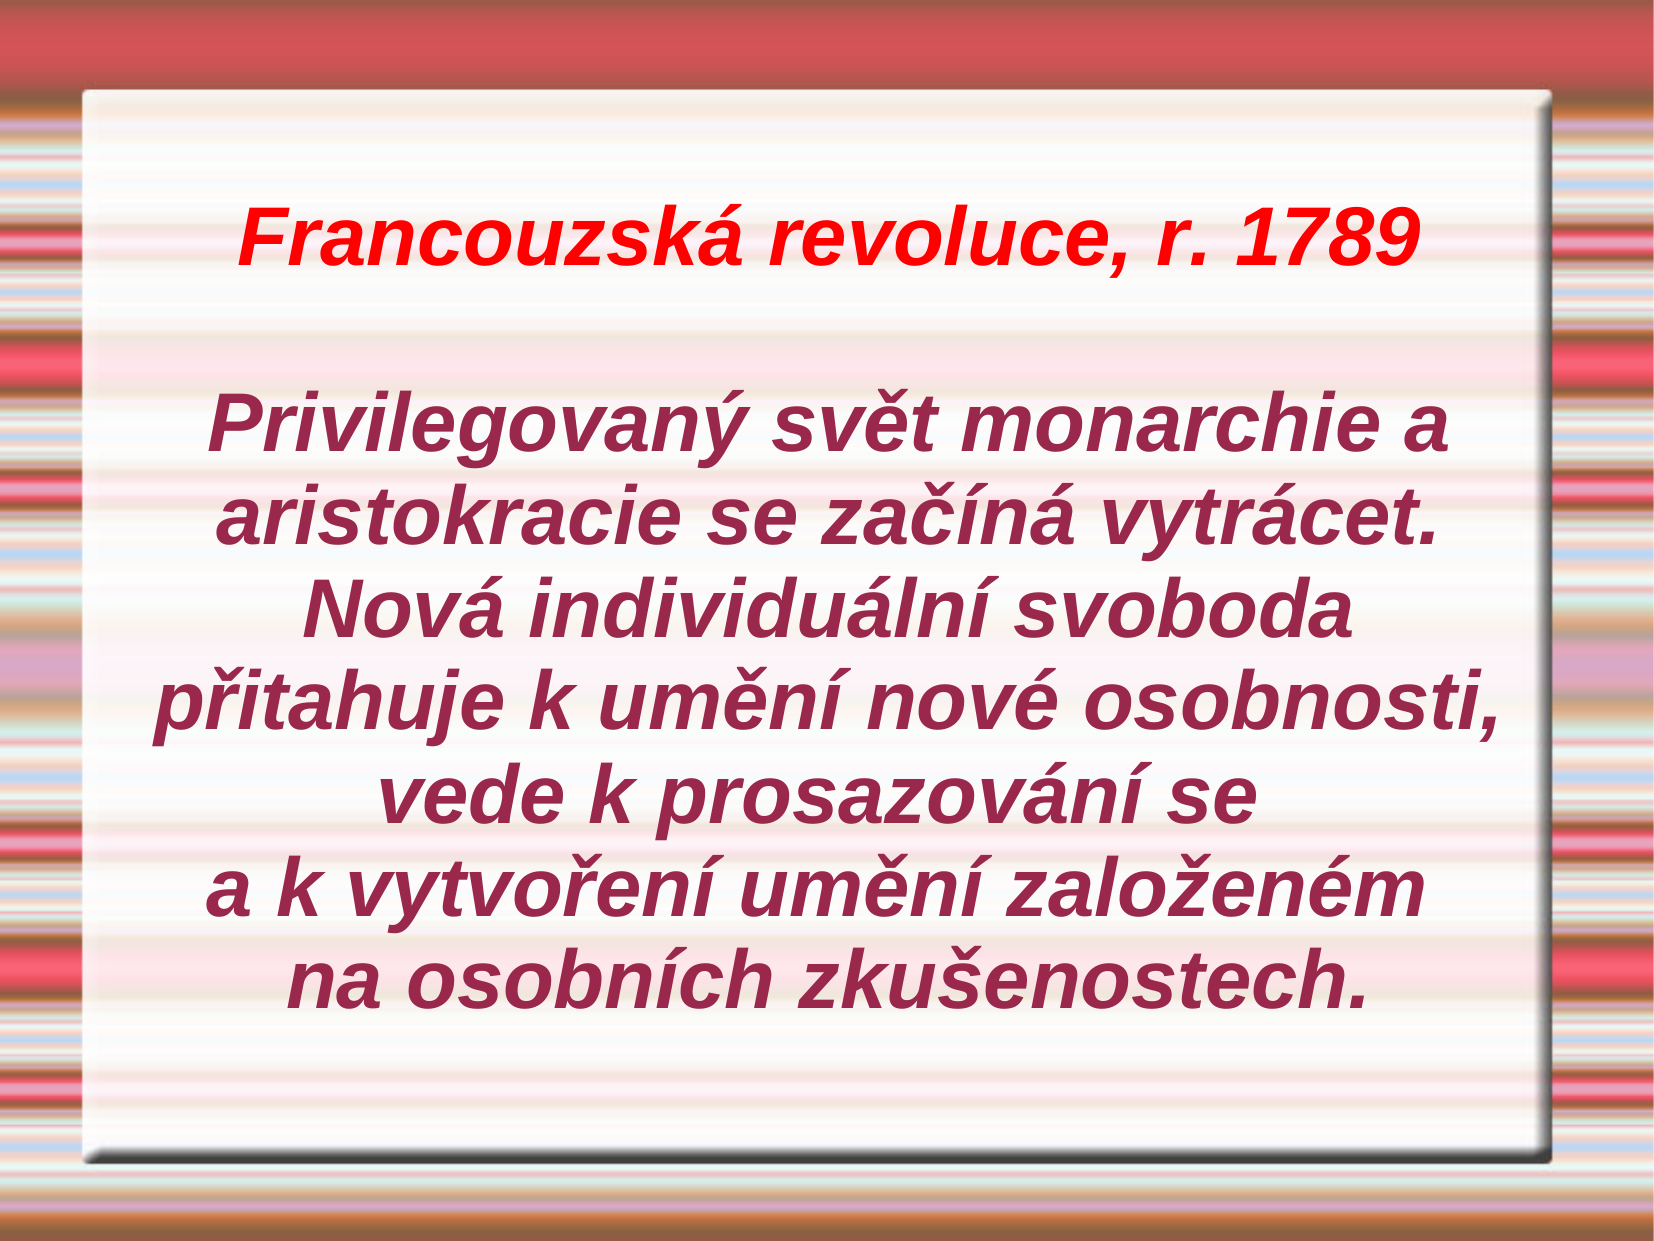

# Francouzská revoluce, r. 1789 Privilegovaný svět monarchie a aristokracie se začíná vytrácet. Nová individuální svoboda přitahuje k umění nové osobnosti, vede k prosazování se a k vytvoření umění založeném na osobních zkušenostech.